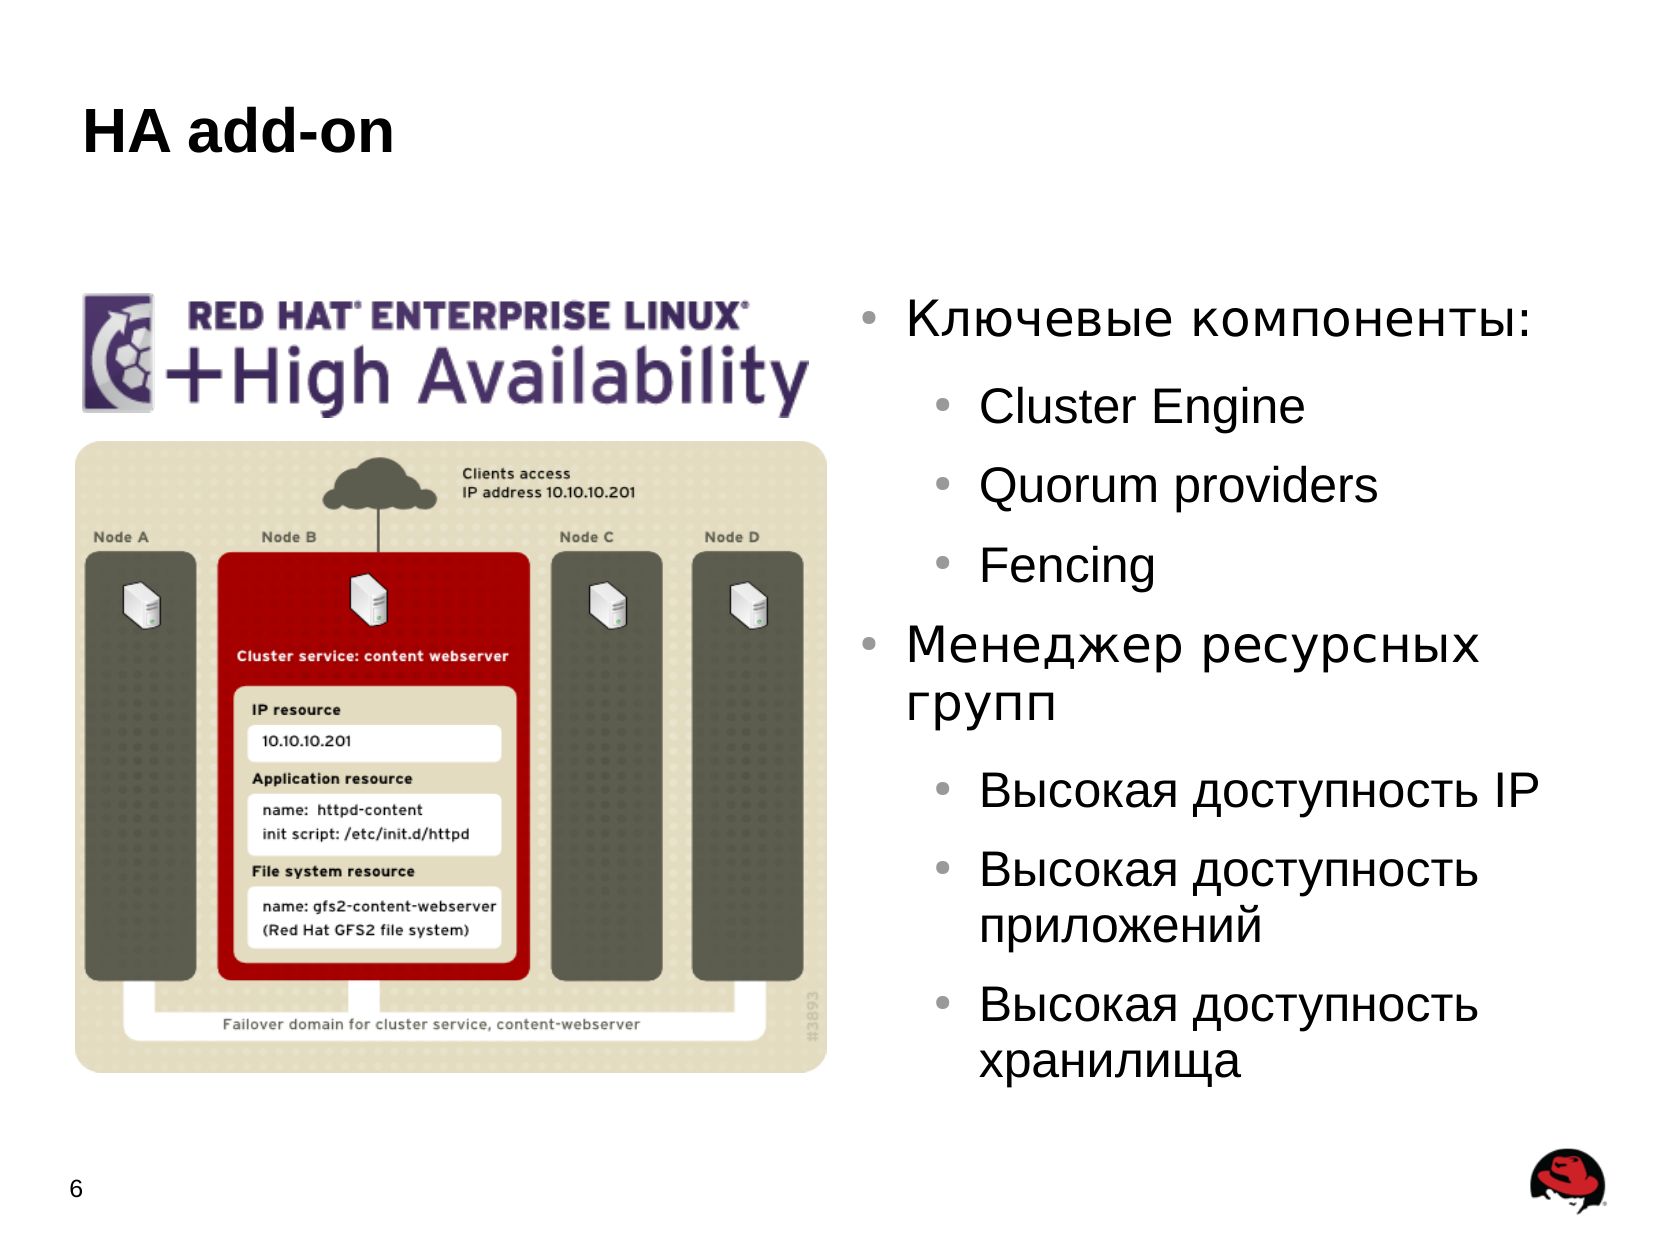

# HA add-on
Ключевые компоненты:
Cluster Engine
Quorum providers
Fencing
Менеджер ресурсных групп
Высокая доступность IP
Высокая доступность приложений
Высокая доступность хранилища